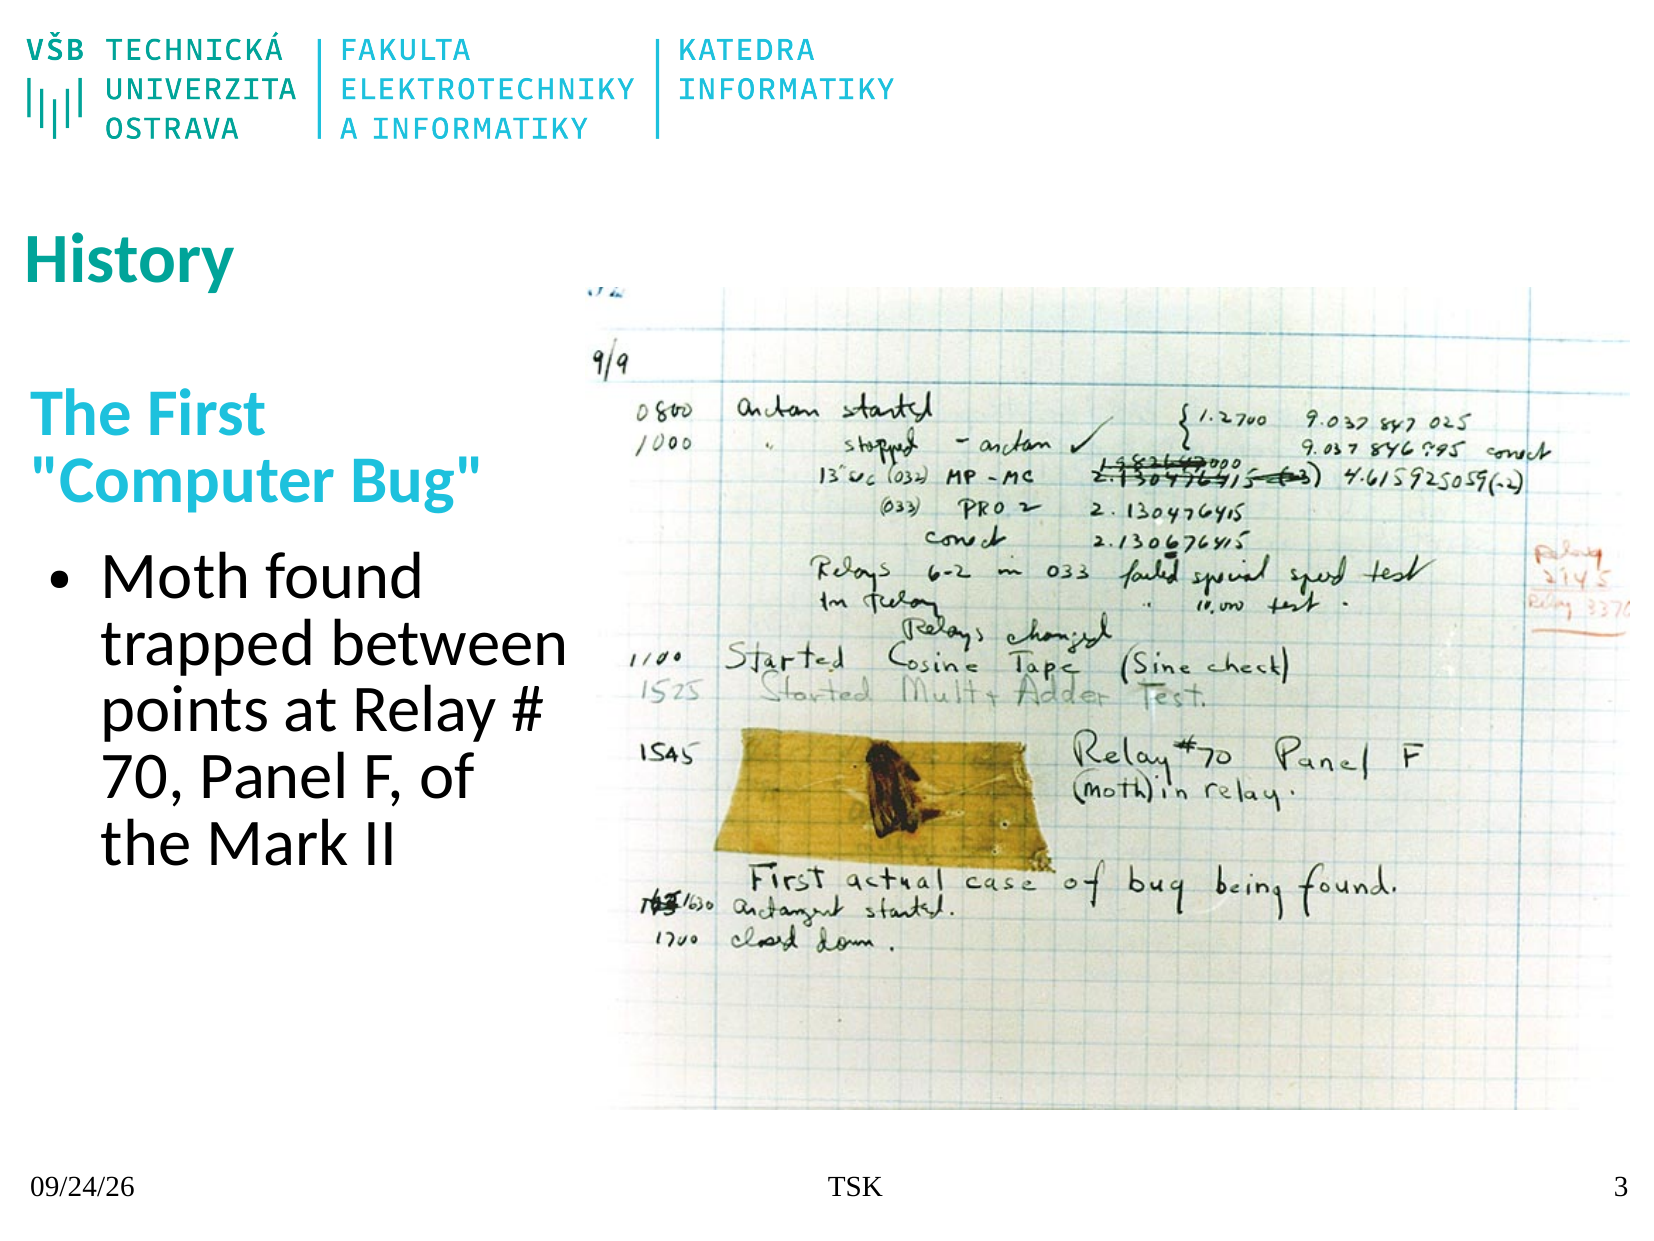

# History
The First "Computer Bug"
Moth found trapped between points at Relay # 70, Panel F, of the Mark II
TSK
3